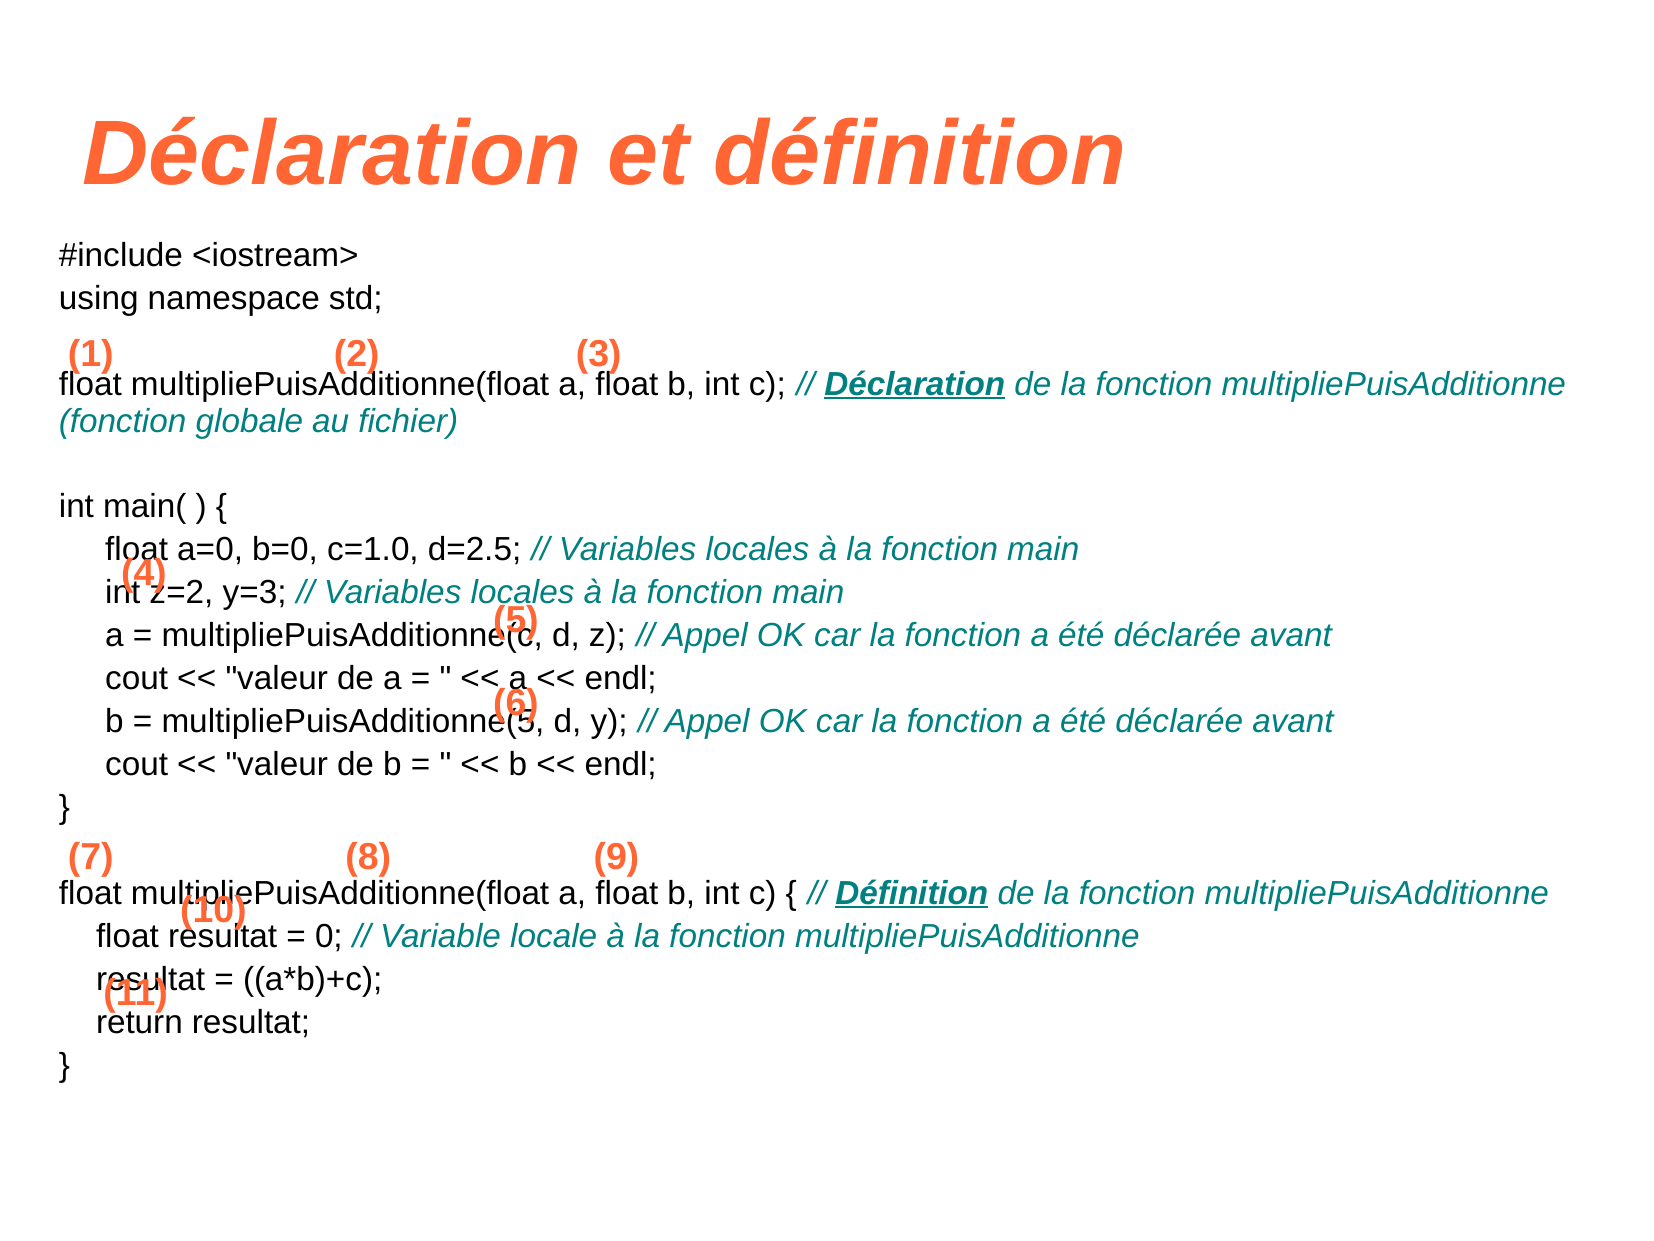

# Déclaration et définition
#include <iostream>
using namespace std;
float multipliePuisAdditionne(float a, float b, int c); // Déclaration de la fonction multipliePuisAdditionne (fonction globale au fichier)
int main( ) {
 float a=0, b=0, c=1.0, d=2.5; // Variables locales à la fonction main
 int z=2, y=3; // Variables locales à la fonction main
 a = multipliePuisAdditionne(c, d, z); // Appel OK car la fonction a été déclarée avant
 cout << "valeur de a = " << a << endl;
 b = multipliePuisAdditionne(5, d, y); // Appel OK car la fonction a été déclarée avant
 cout << "valeur de b = " << b << endl;
}
float multipliePuisAdditionne(float a, float b, int c) { // Définition de la fonction multipliePuisAdditionne
 float resultat = 0; // Variable locale à la fonction multipliePuisAdditionne
 resultat = ((a*b)+c);
 return resultat;
}
(1)
(3)
(2)
(4)
(5)
(6)
(7)
(8)
(9)
(10)
(11)